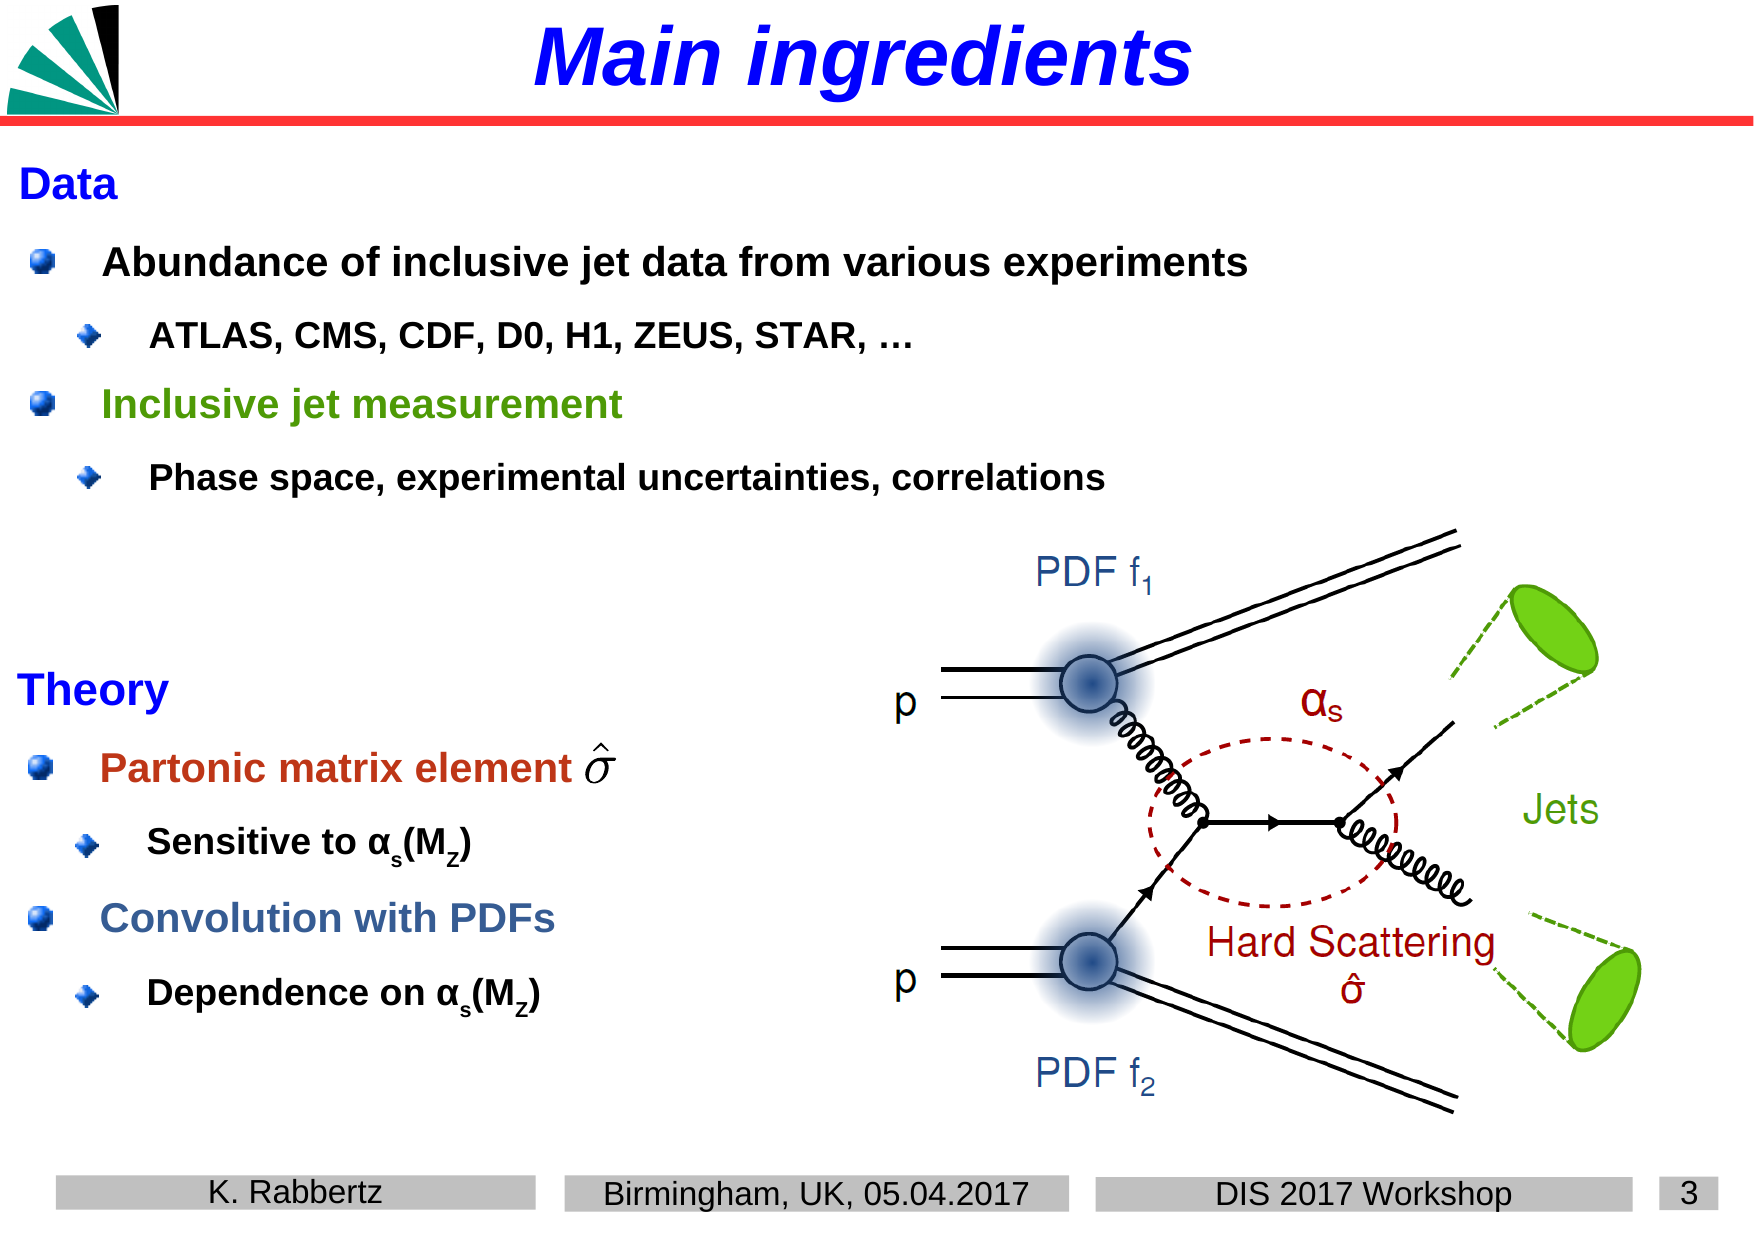

# Main ingredients
Data
Abundance of inclusive jet data from various experiments
ATLAS, CMS, CDF, D0, H1, ZEUS, STAR, …
Inclusive jet measurement
Phase space, experimental uncertainties, correlations
Theory
Partonic matrix element
Sensitive to αs(MZ)
Convolution with PDFs
Dependence on αs(MZ)